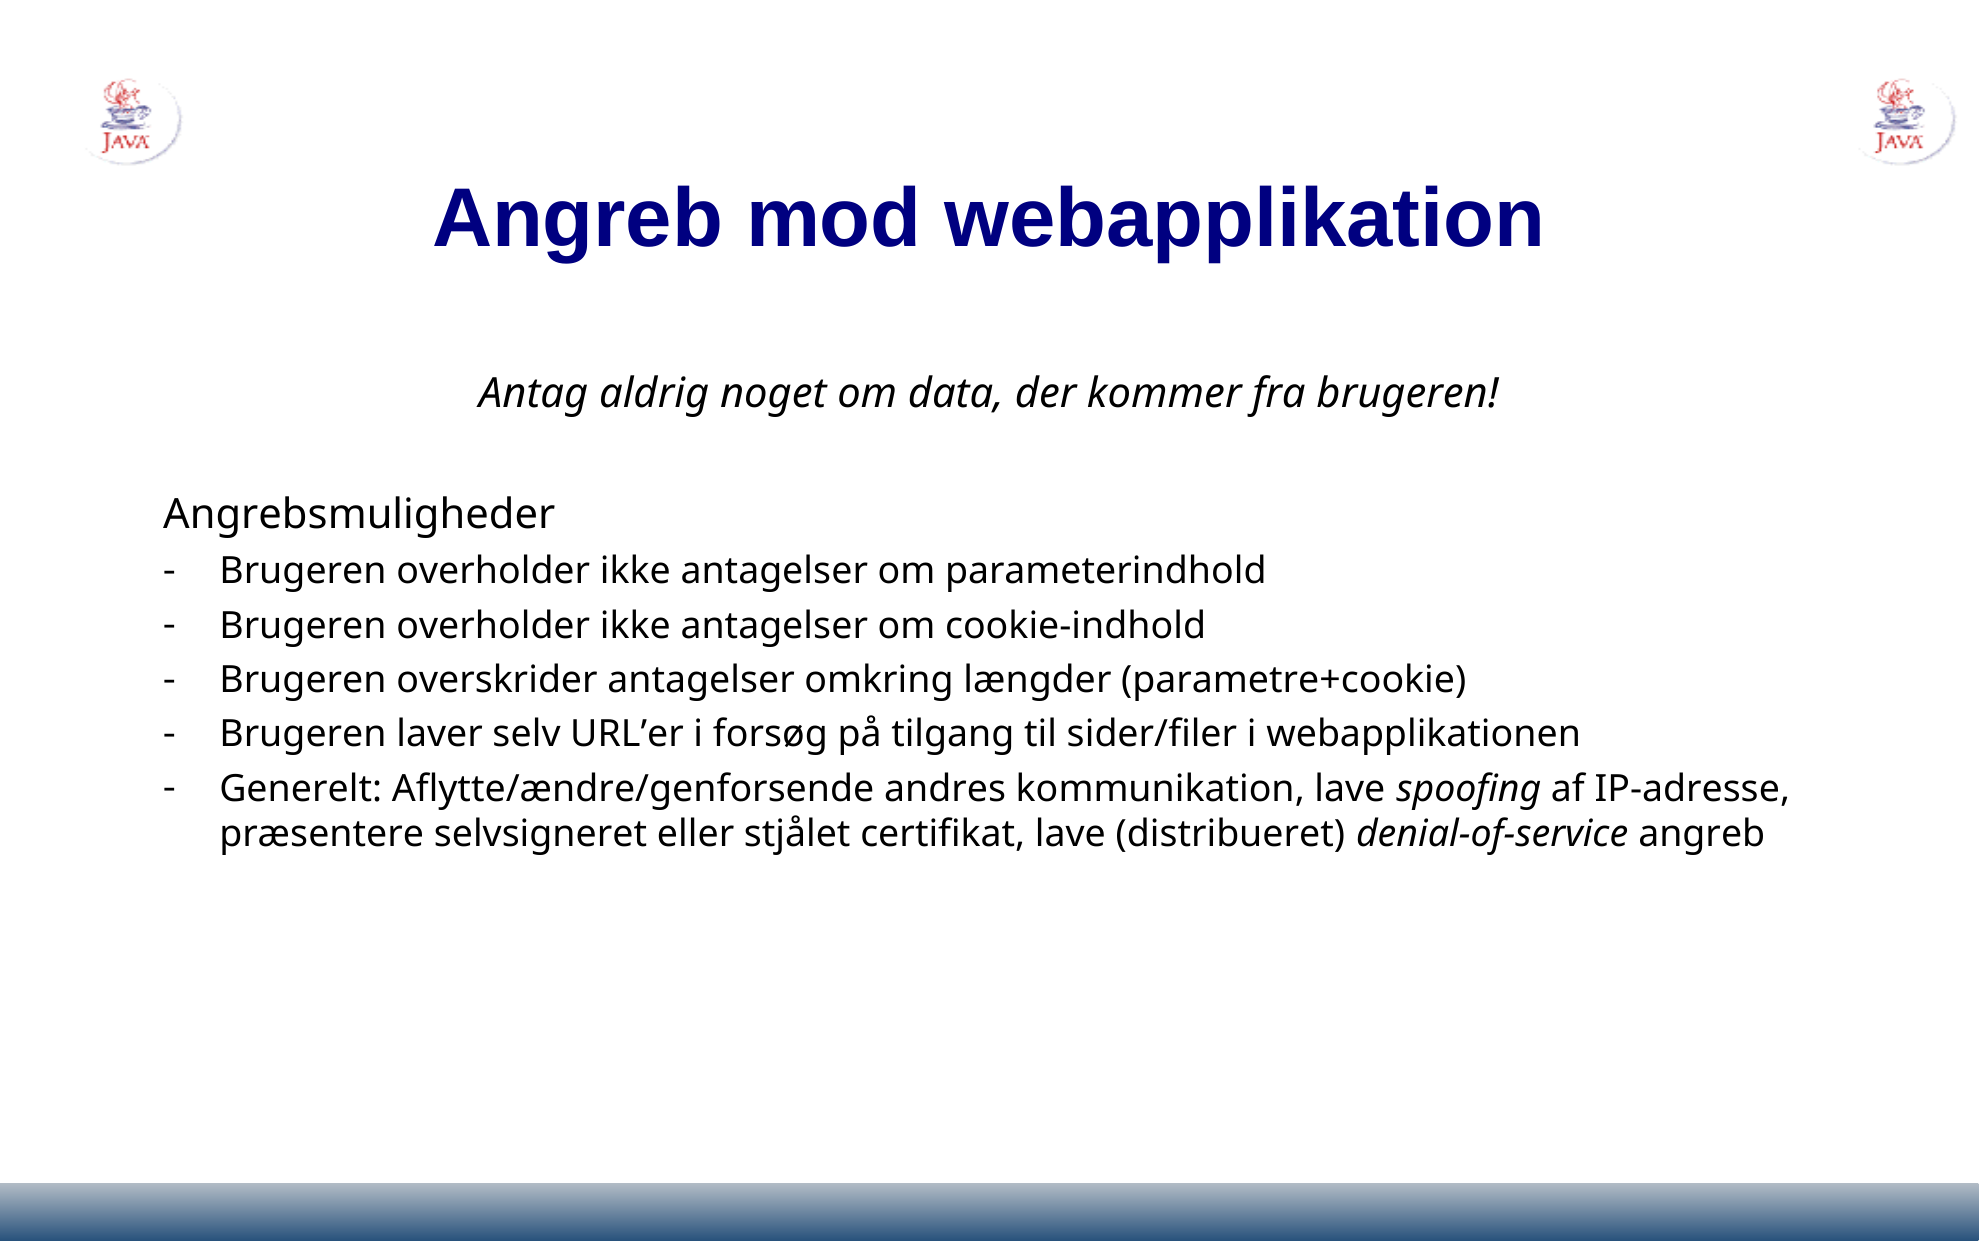

# Angreb mod webapplikation
Antag aldrig noget om data, der kommer fra brugeren!
Angrebsmuligheder
Brugeren overholder ikke antagelser om parameterindhold
Brugeren overholder ikke antagelser om cookie-indhold
Brugeren overskrider antagelser omkring længder (parametre+cookie)
Brugeren laver selv URL’er i forsøg på tilgang til sider/filer i webapplikationen
Generelt: Aflytte/ændre/genforsende andres kommunikation, lave spoofing af IP-adresse, præsentere selvsigneret eller stjålet certifikat, lave (distribueret) denial-of-service angreb